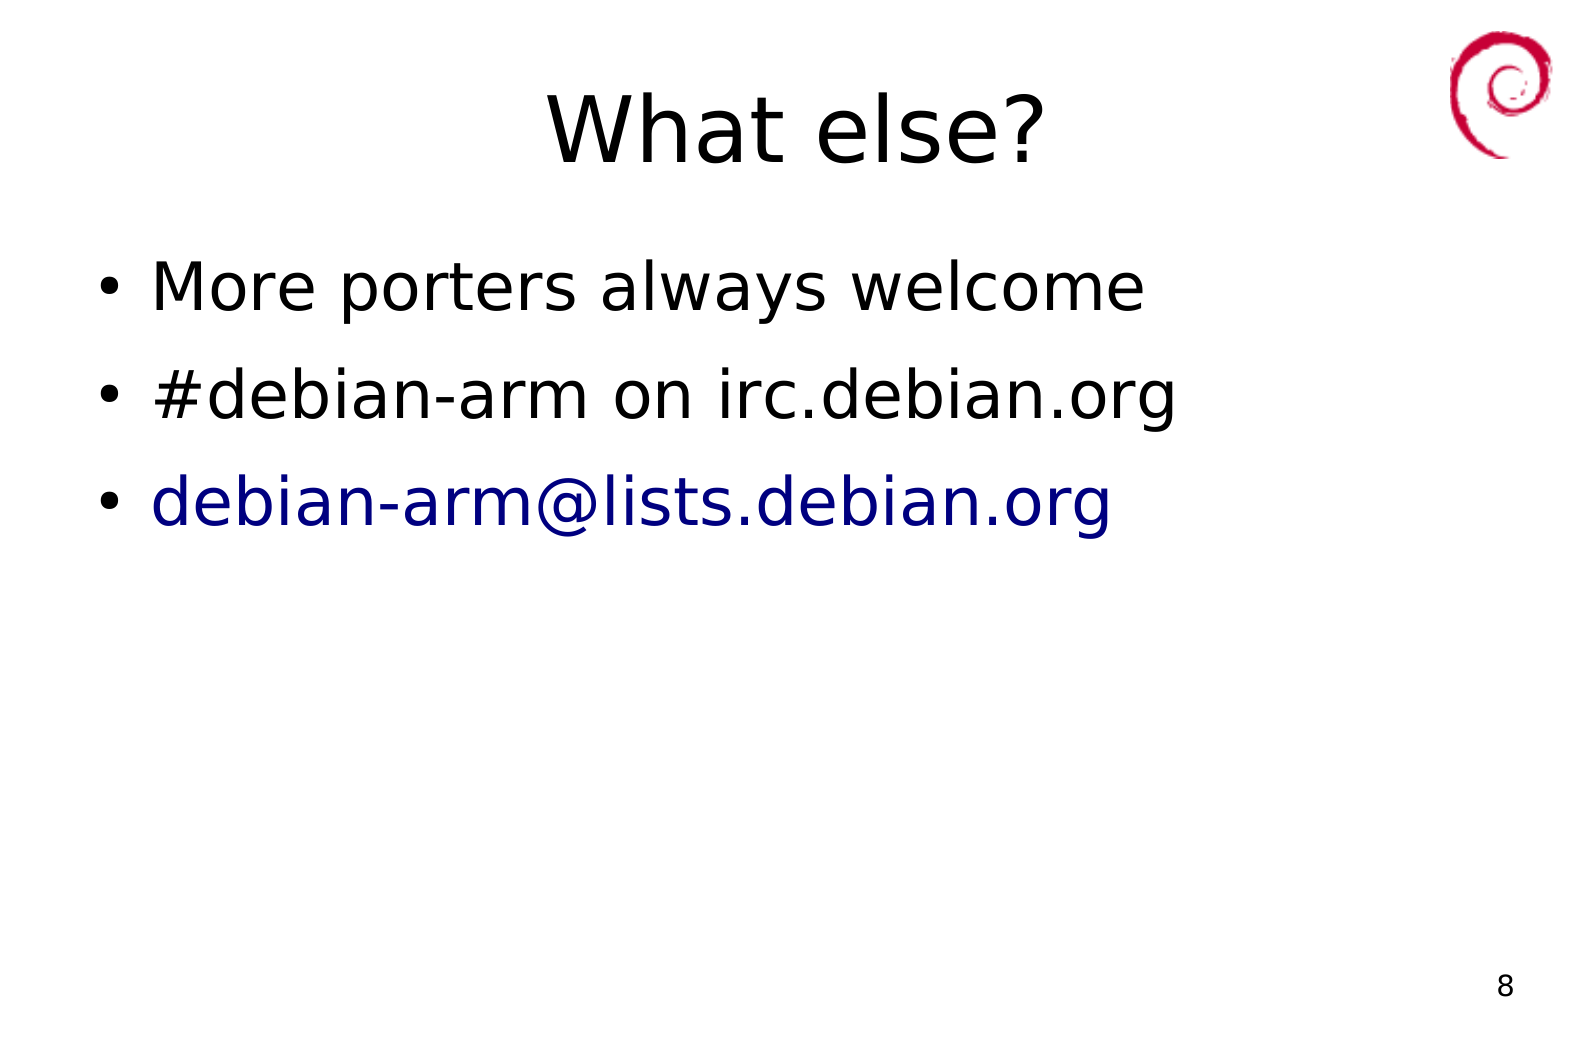

# What else?
More porters always welcome
#debian-arm on irc.debian.org
debian-arm@lists.debian.org
8